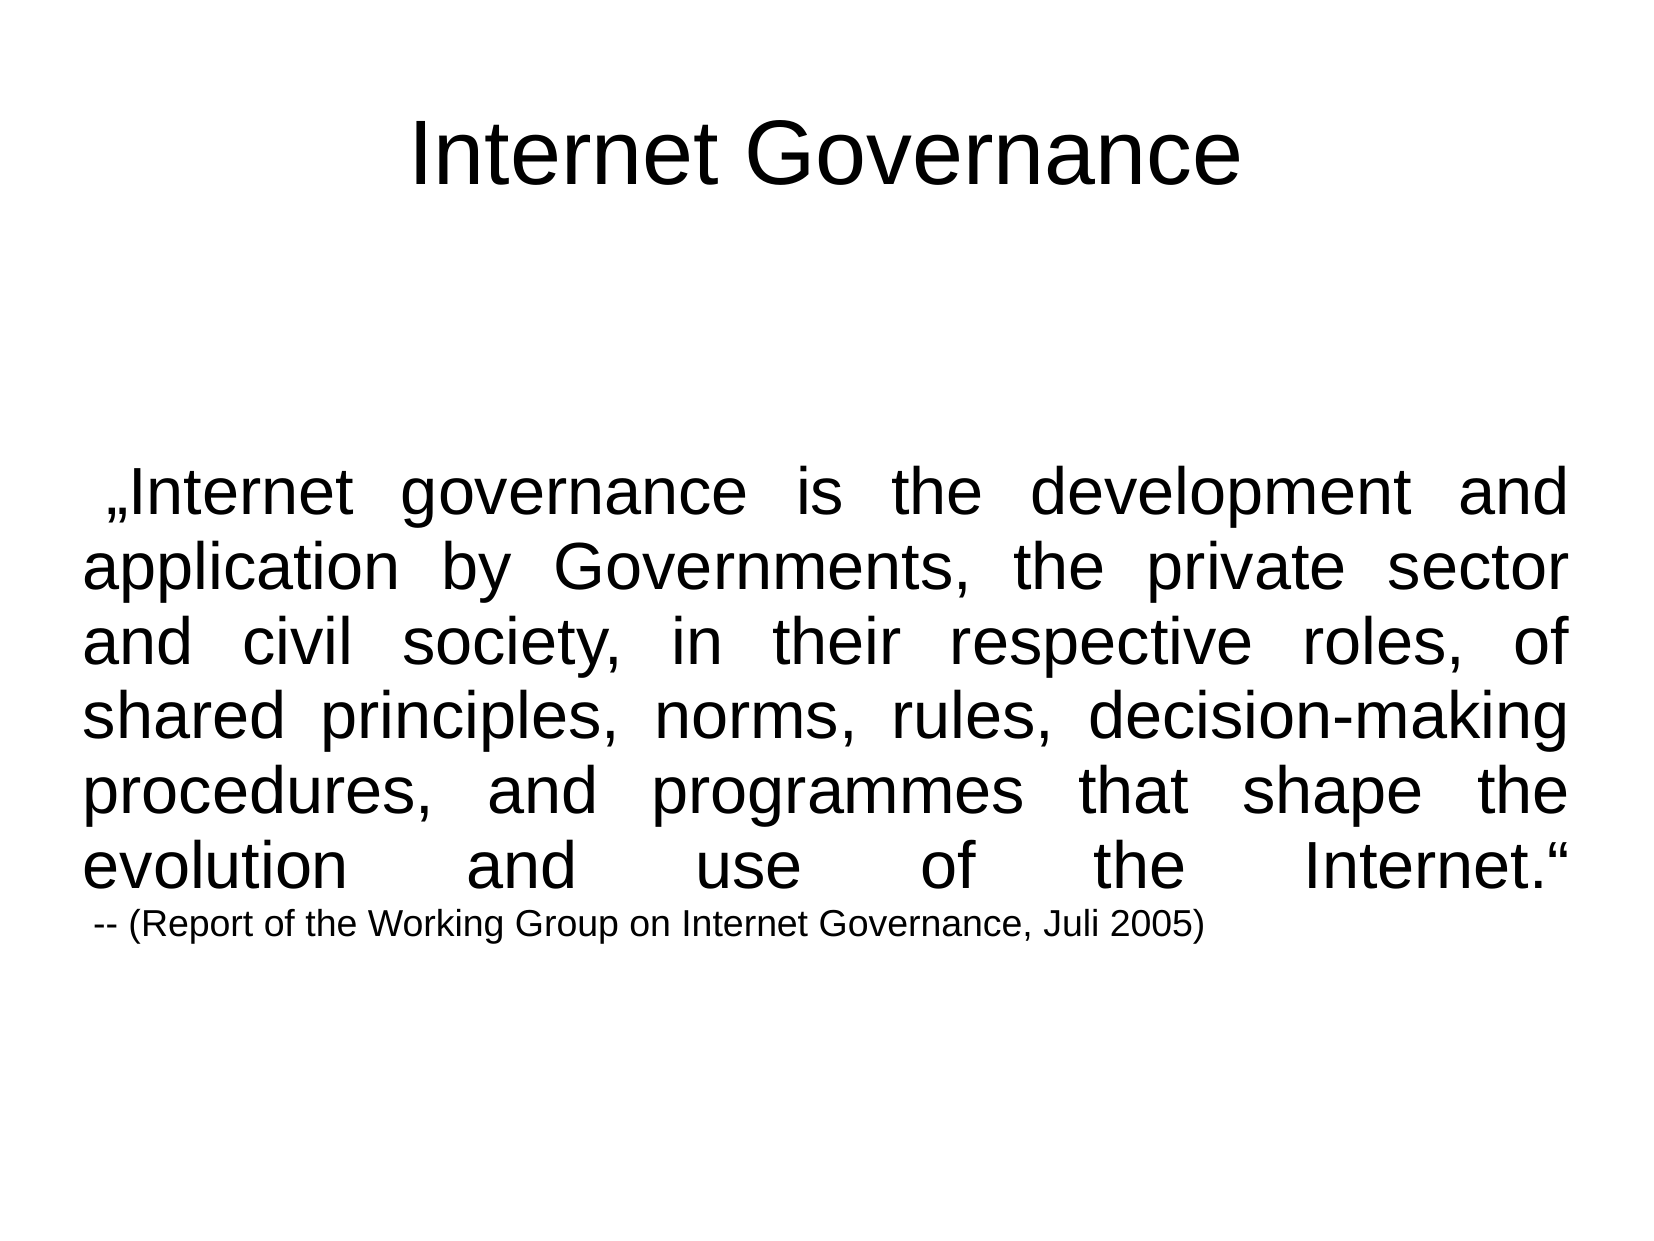

# Internet Governance
„Internet governance is the development and application by Governments, the private sector and civil society, in their respective roles, of shared principles, norms, rules, decision-making procedures, and programmes that shape the evolution and use of the Internet.“
 -- (Report of the Working Group on Internet Governance, Juli 2005)